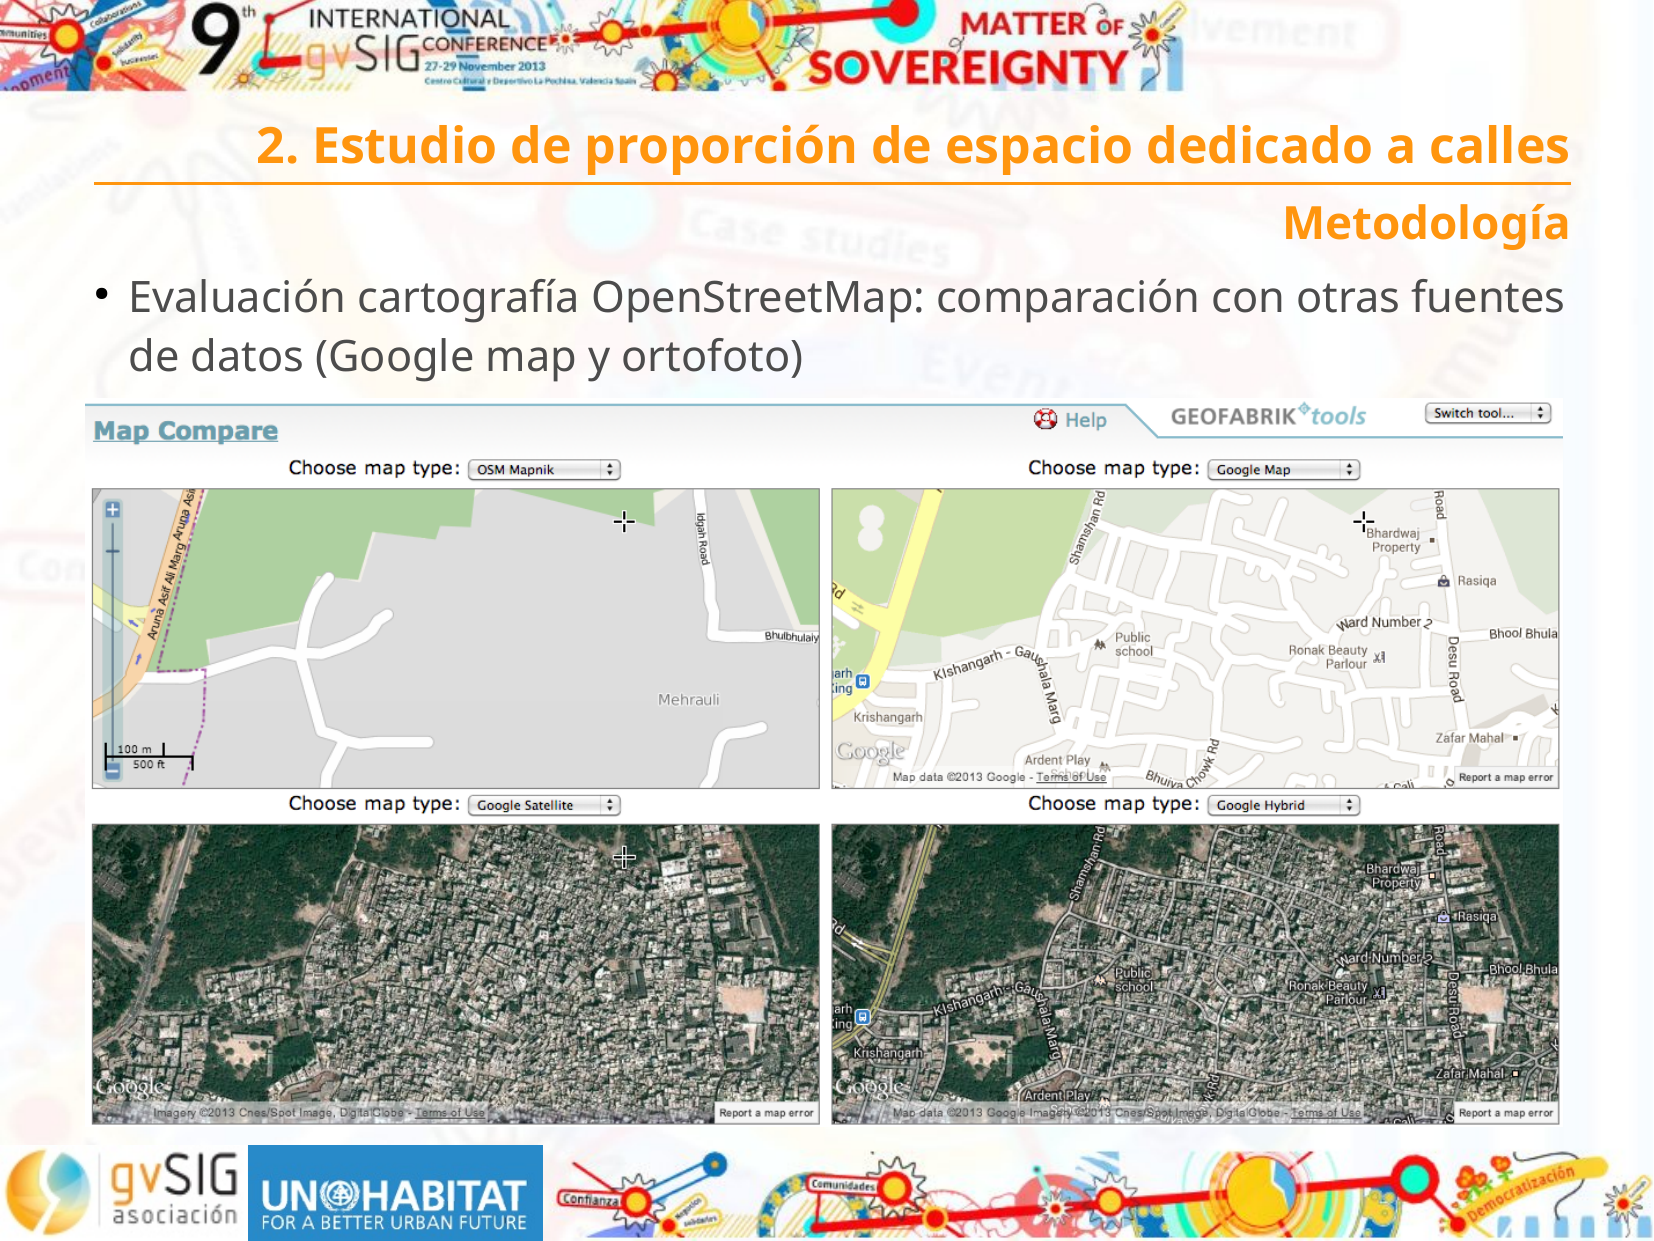

# 2. Estudio de proporción de espacio dedicado a calles
Metodología
Evaluación cartografía OpenStreetMap: comparación con otras fuentes de datos (Google map y ortofoto)